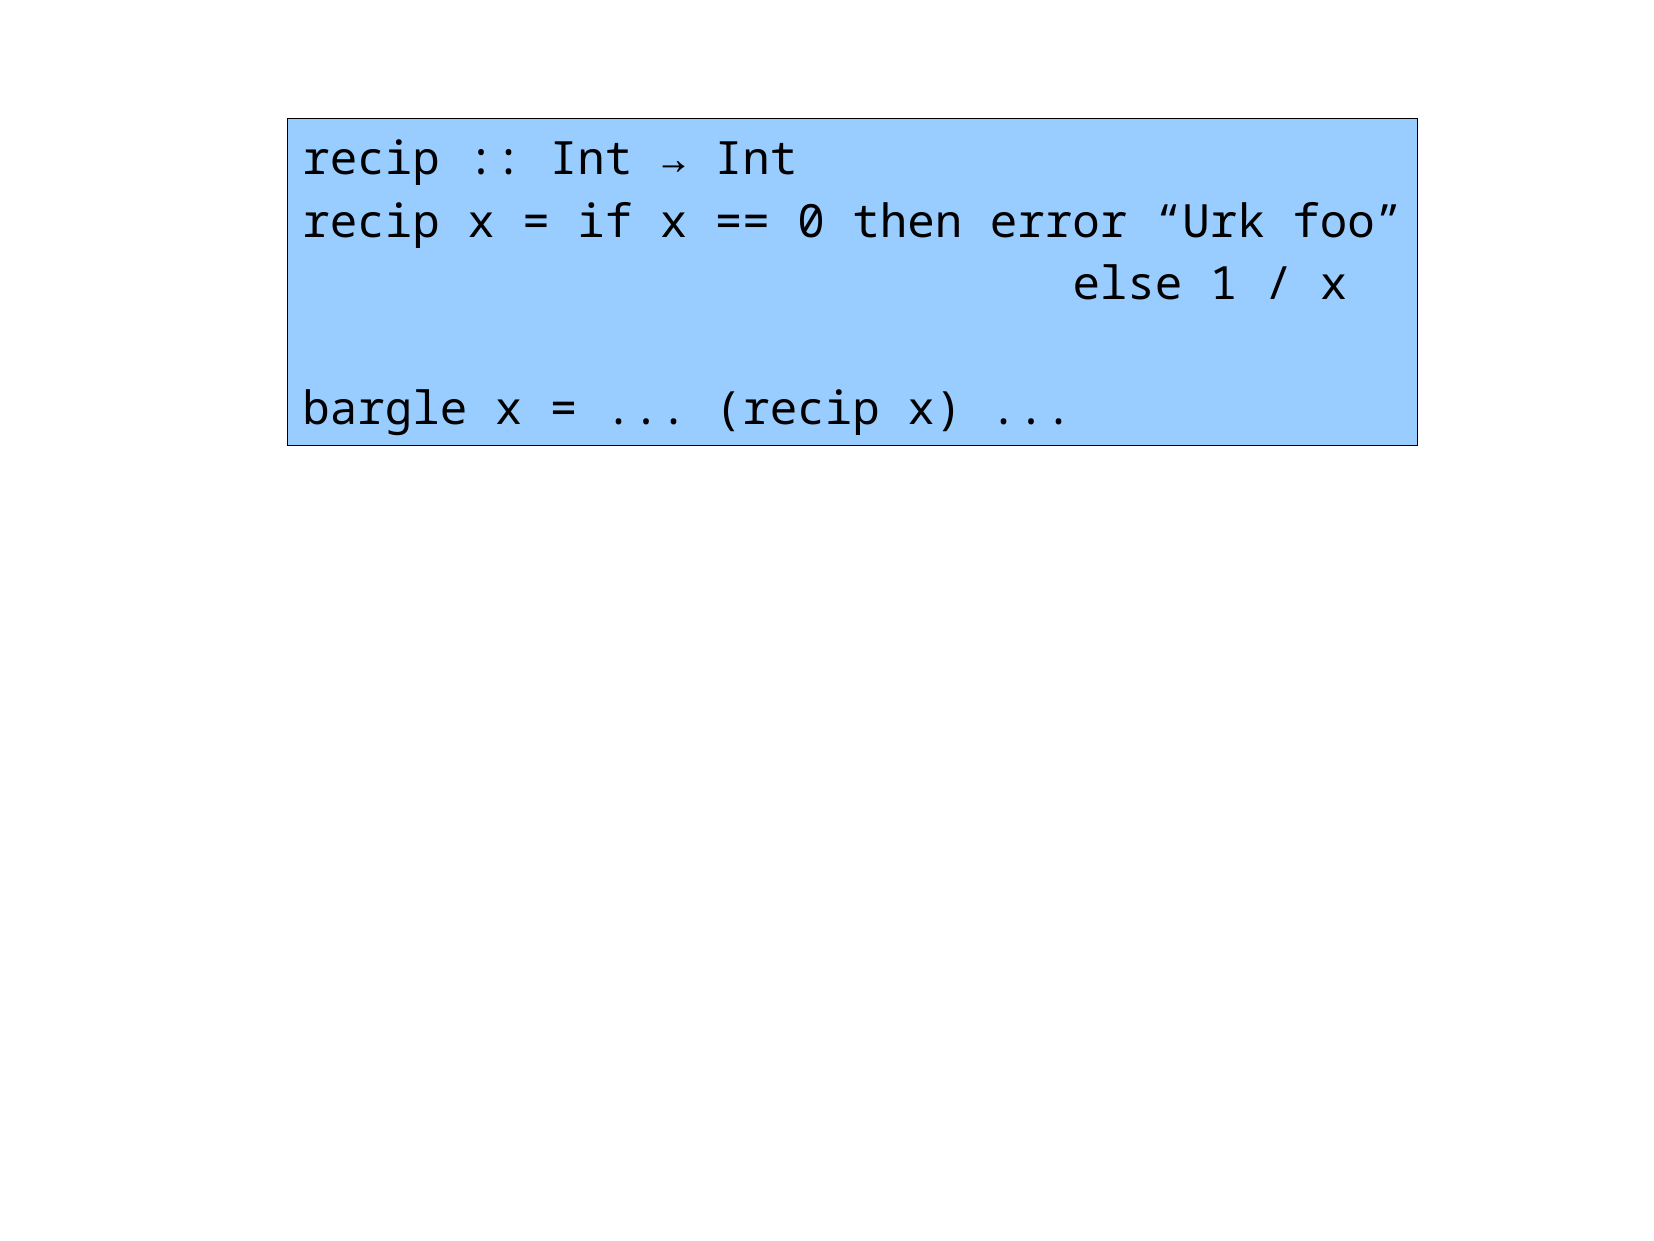

recip :: Int → Int
recip x = if x == 0 then error “Urk foo”
 else 1 / x
bargle x = ... (recip x) ...